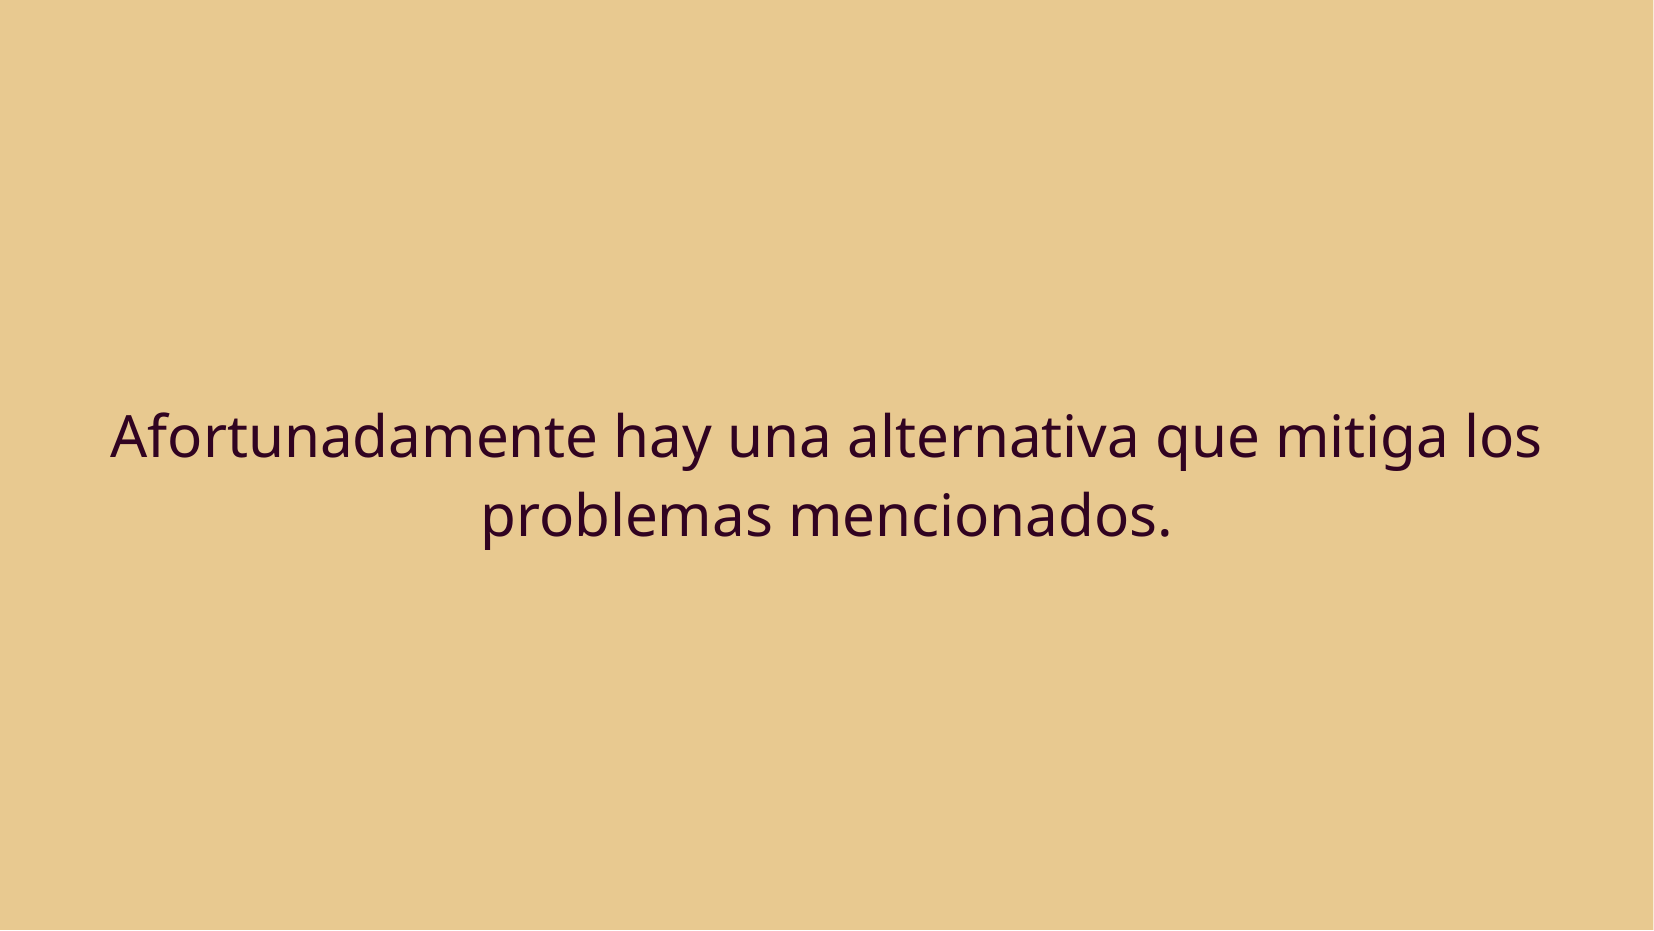

Afortunadamente hay una alternativa que mitiga los problemas mencionados.